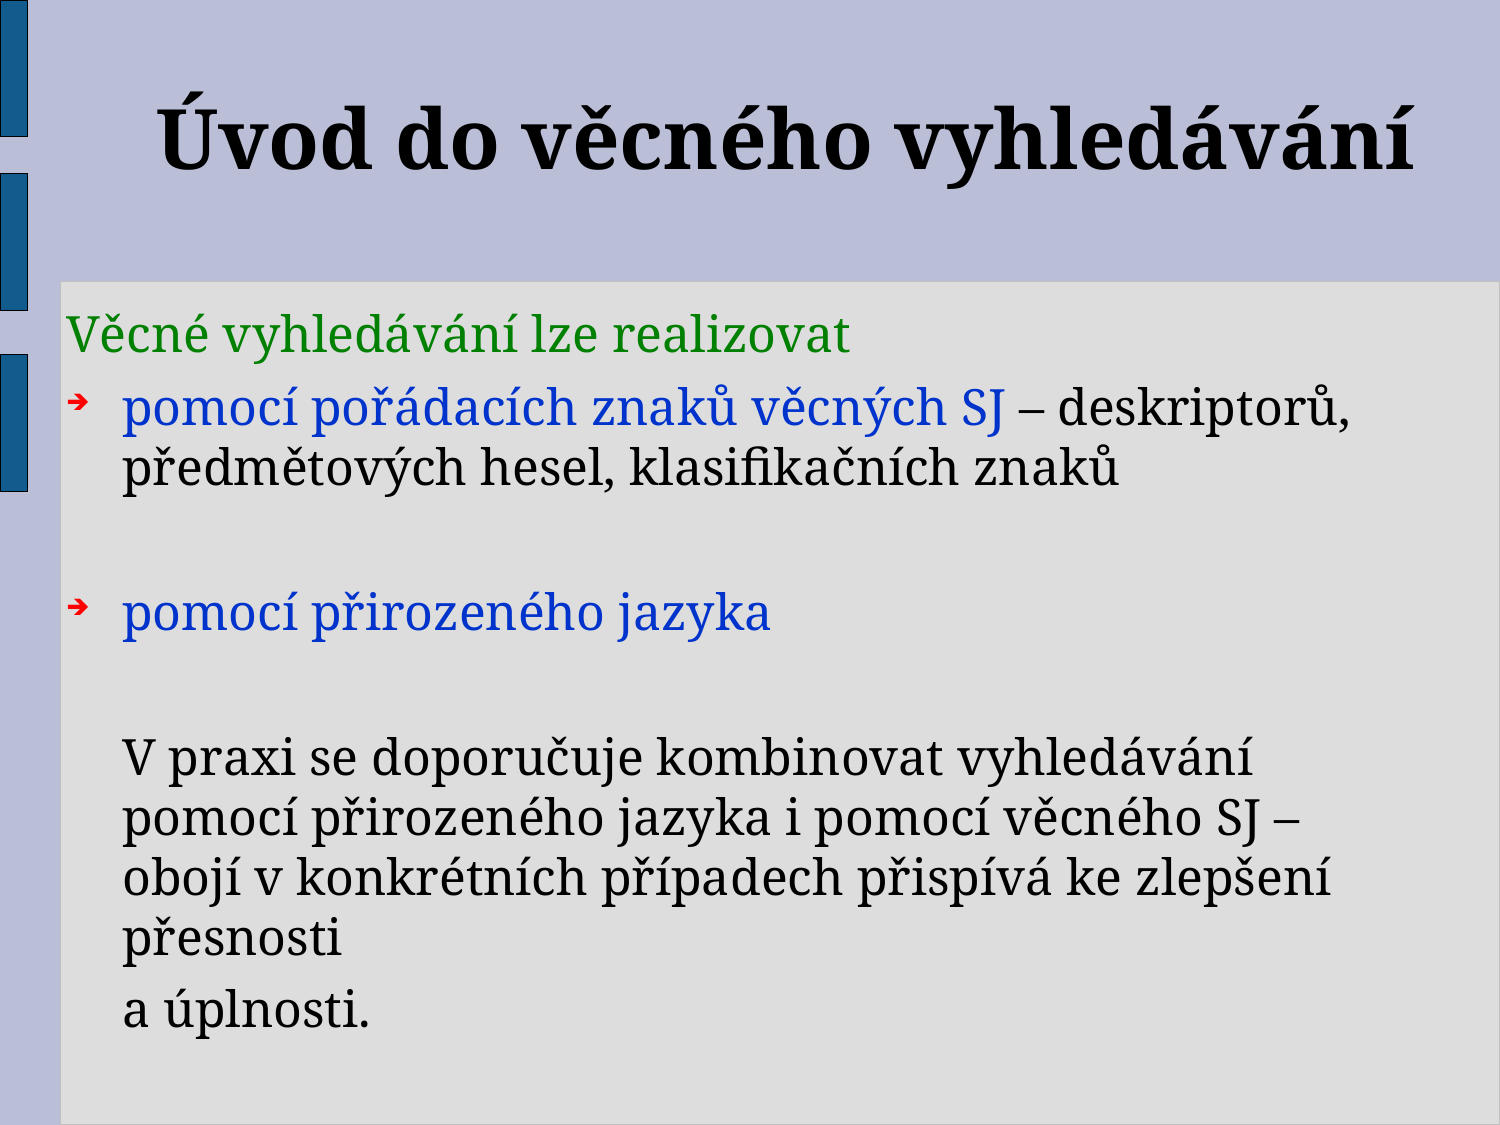

# Úvod do věcného vyhledávání
Věcné vyhledávání lze realizovat
pomocí pořádacích znaků věcných SJ – deskriptorů, předmětových hesel, klasifikačních znaků
pomocí přirozeného jazyka
V praxi se doporučuje kombinovat vyhledávání pomocí přirozeného jazyka i pomocí věcného SJ – obojí v konkrétních případech přispívá ke zlepšení přesnosti
a úplnosti.